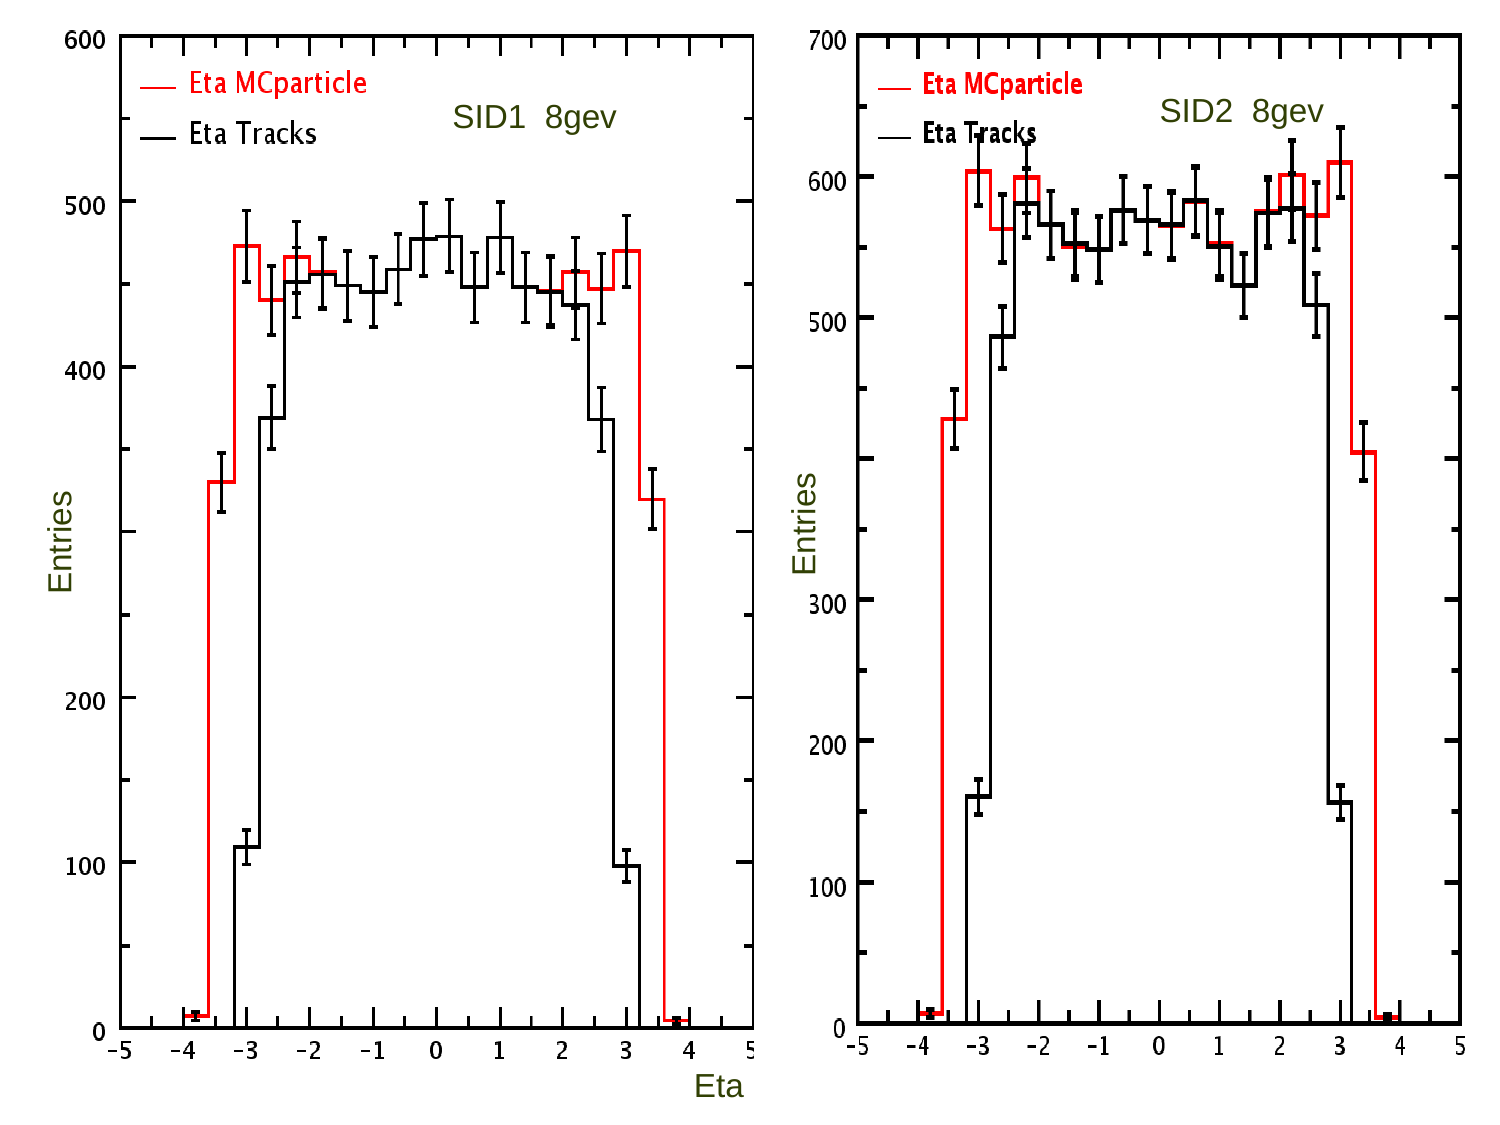

SID2 8gev
SID1 8gev
Entries
Entries
Eta